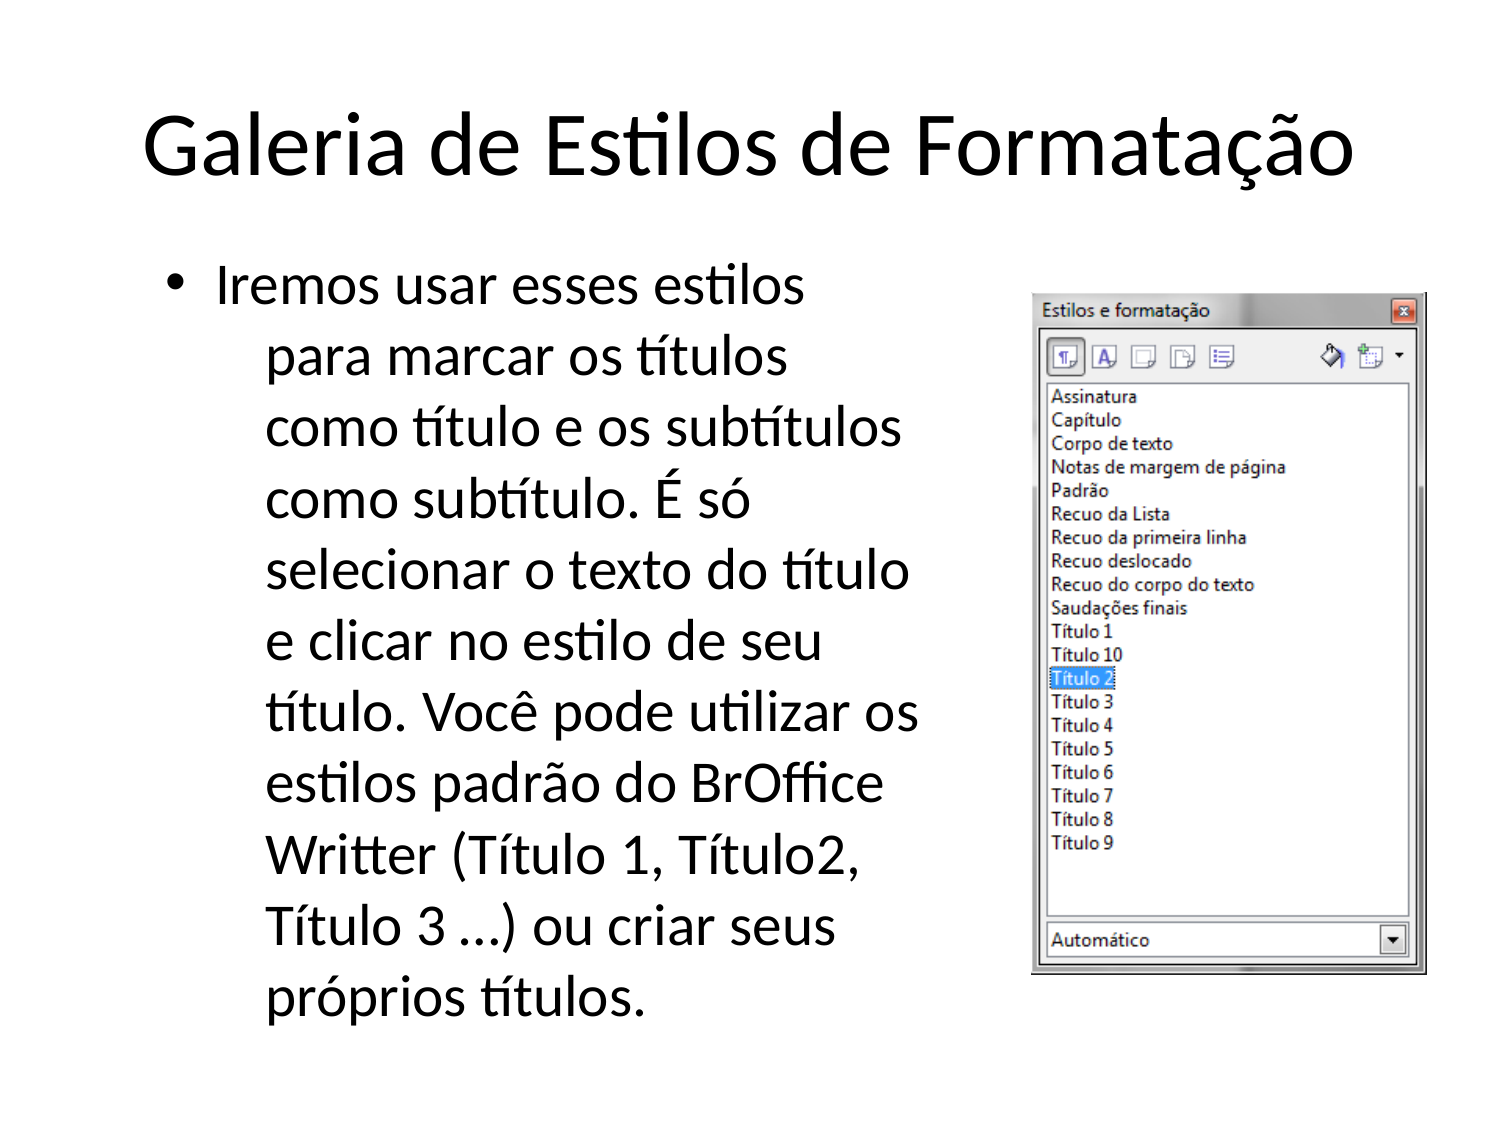

# Galeria de Estilos de Formatação
Iremos usar esses estilos para marcar os títulos como título e os subtítulos como subtítulo. É só selecionar o texto do título e clicar no estilo de seu título. Você pode utilizar os estilos padrão do BrOffice Writter (Título 1, Título2, Título 3 …) ou criar seus próprios títulos.